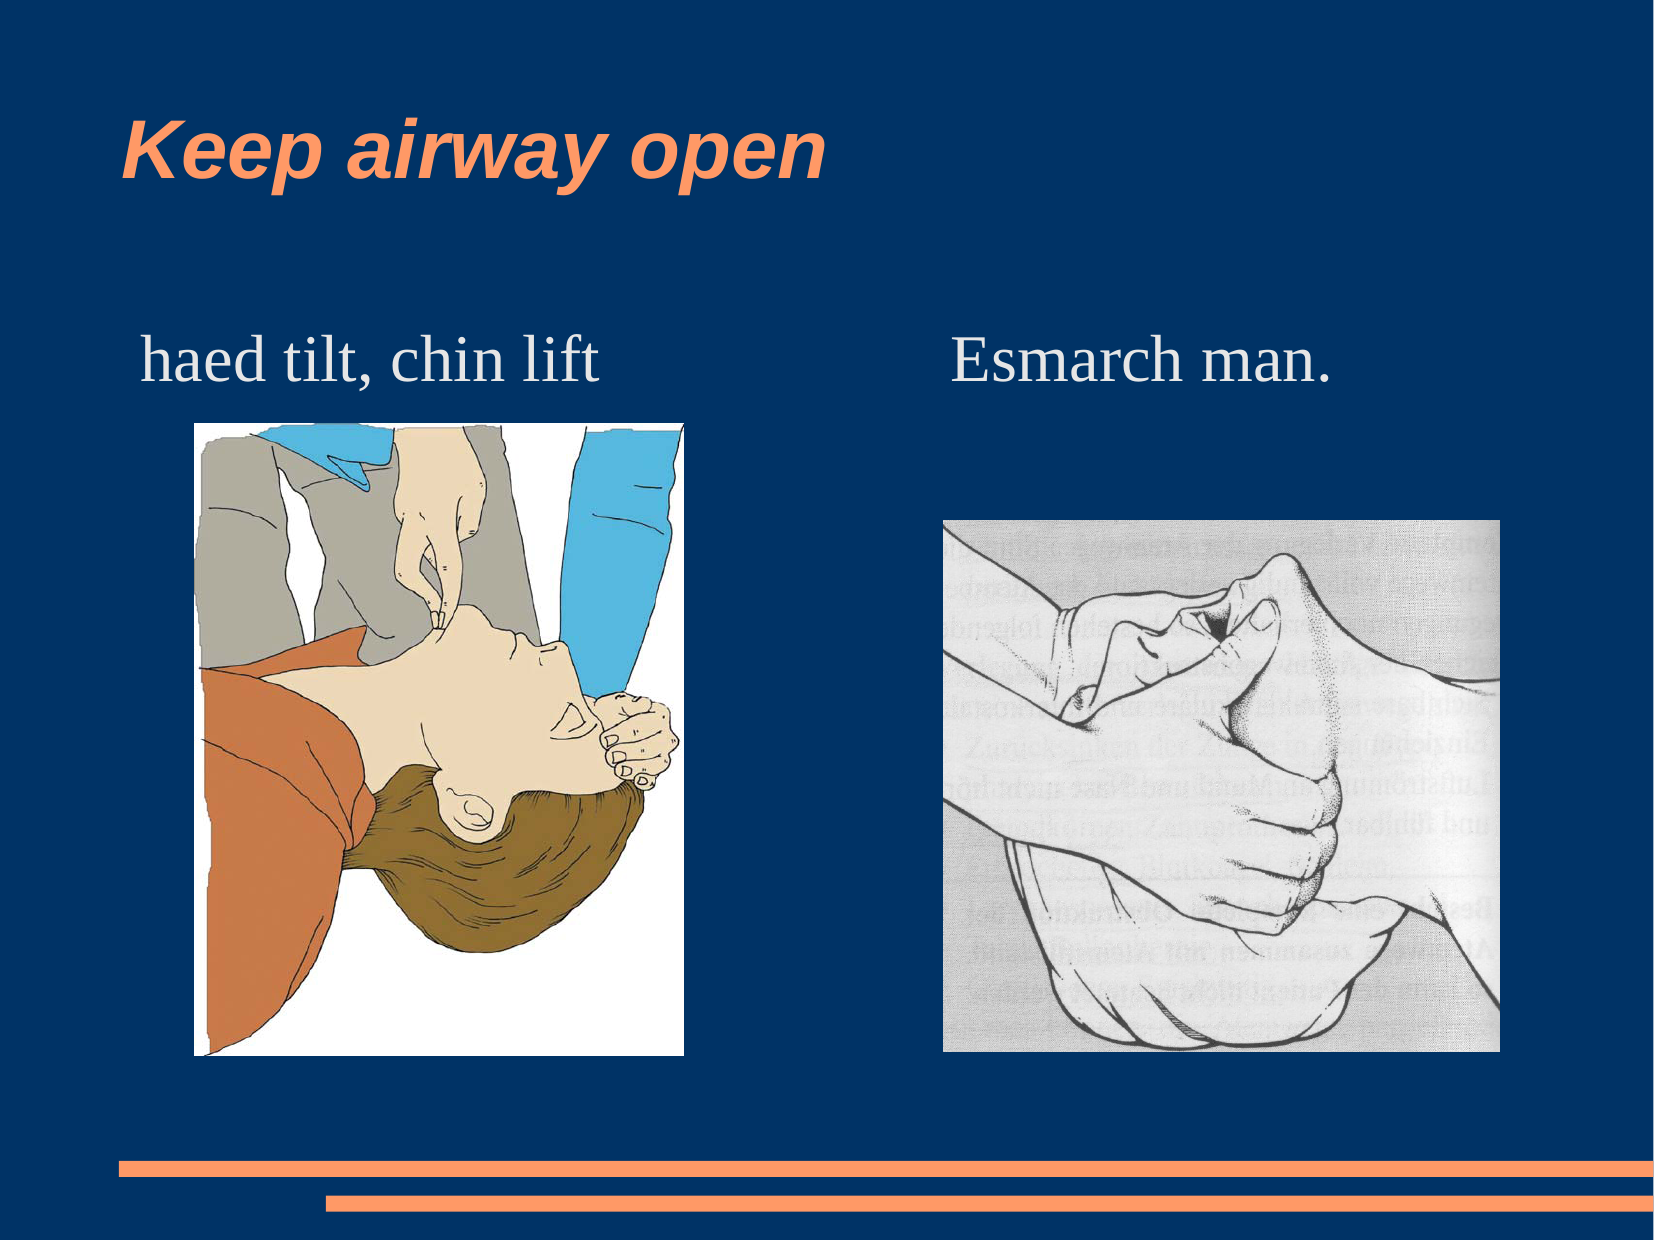

# Keep airway open
haed tilt, chin lift 					Esmarch man.